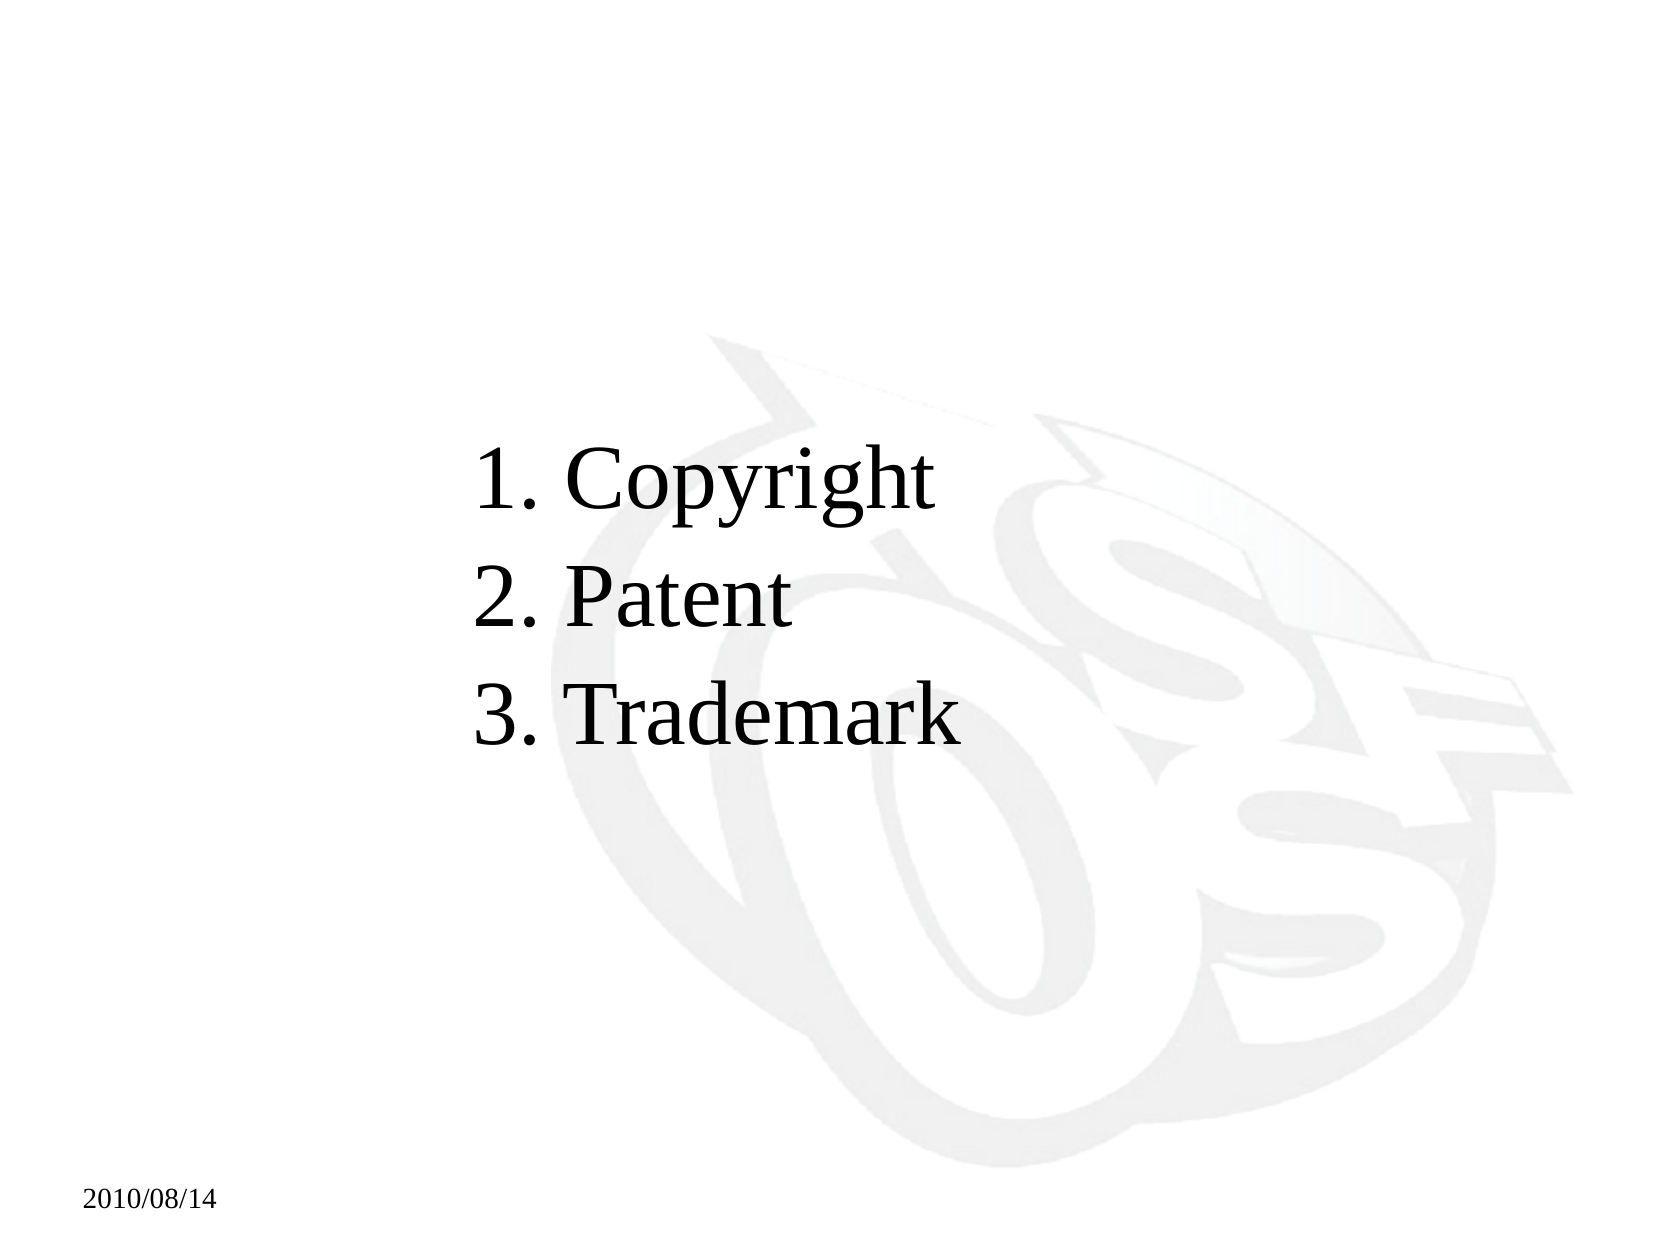

1. Copyright
# 2. Patent
3. Trademark
2010/08/14